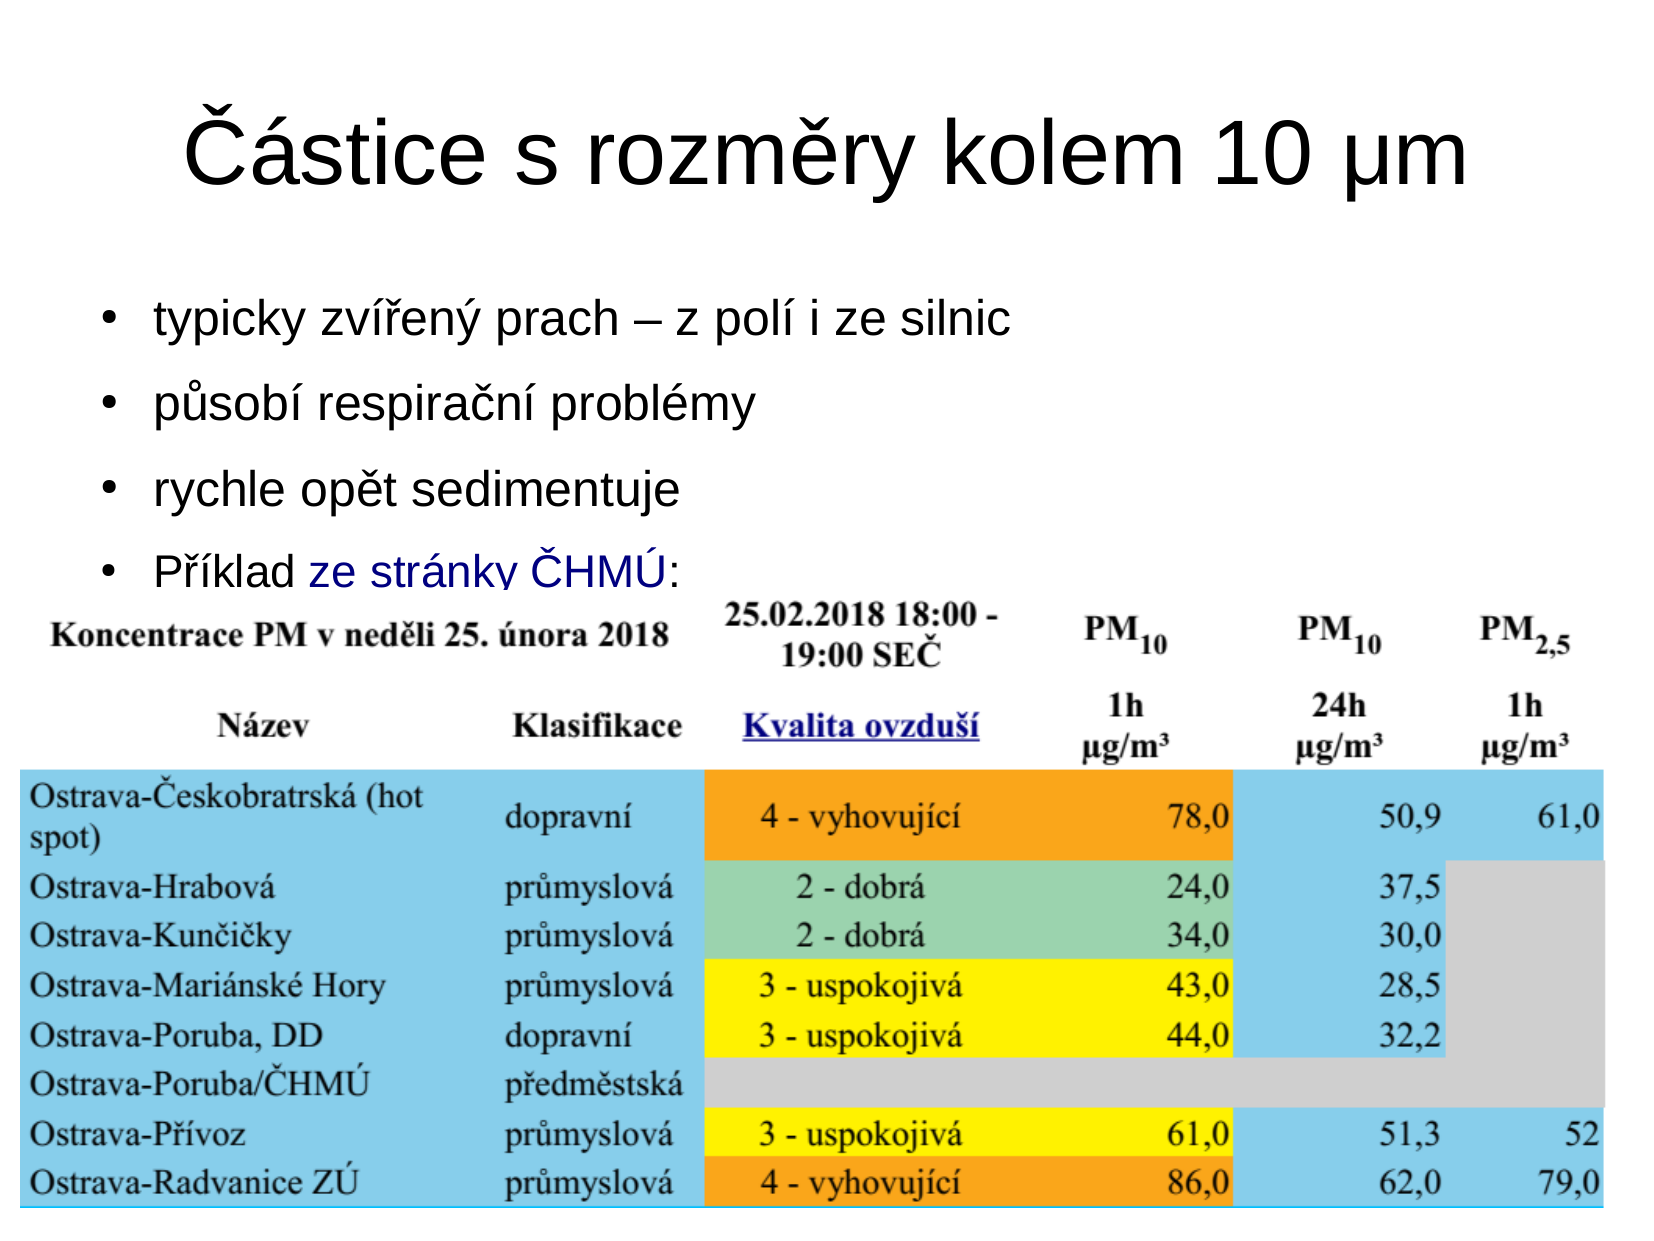

# Částice s rozměry kolem 10 μm
typicky zvířený prach – z polí i ze silnic
působí respirační problémy
rychle opět sedimentuje
Příklad ze stránky ČHMÚ: